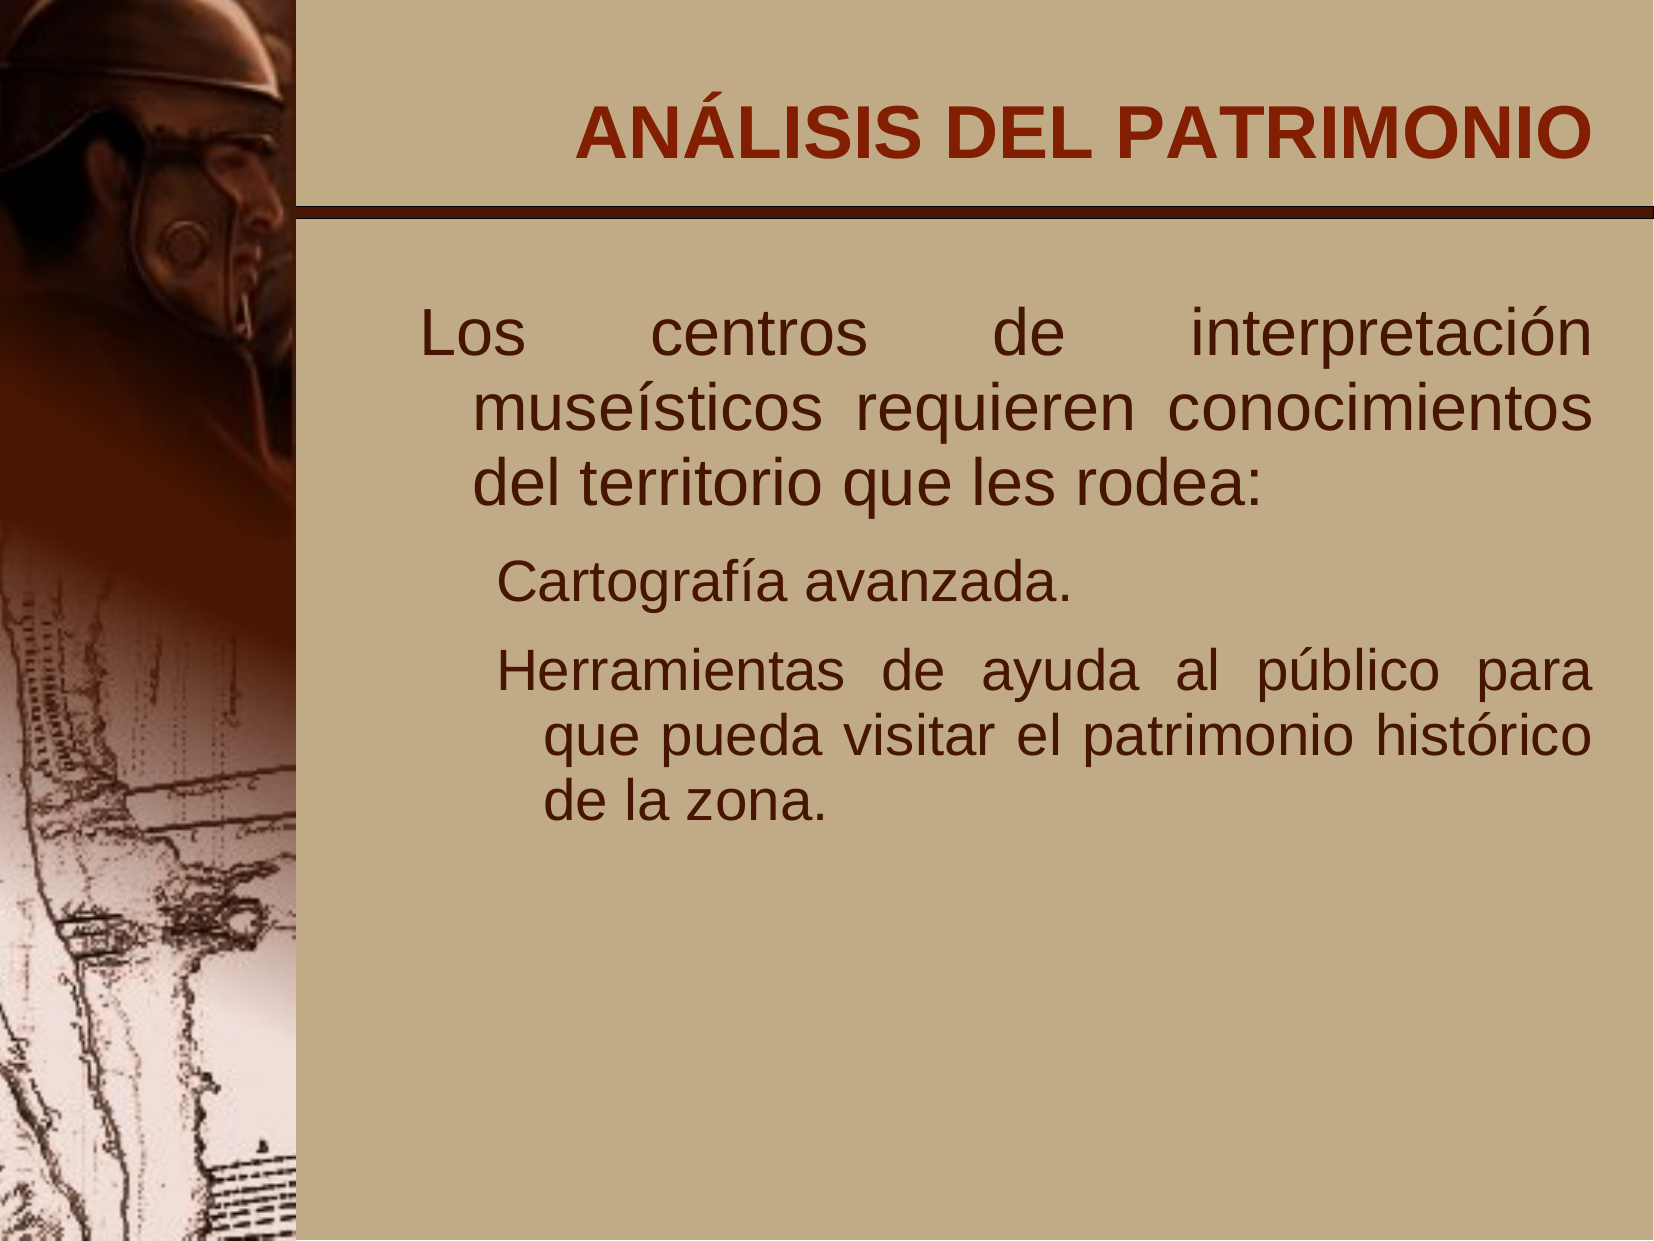

# ANÁLISIS DEL PATRIMONIO
Los centros de interpretación museísticos requieren conocimientos del territorio que les rodea:
Cartografía avanzada.
Herramientas de ayuda al público para que pueda visitar el patrimonio histórico de la zona.